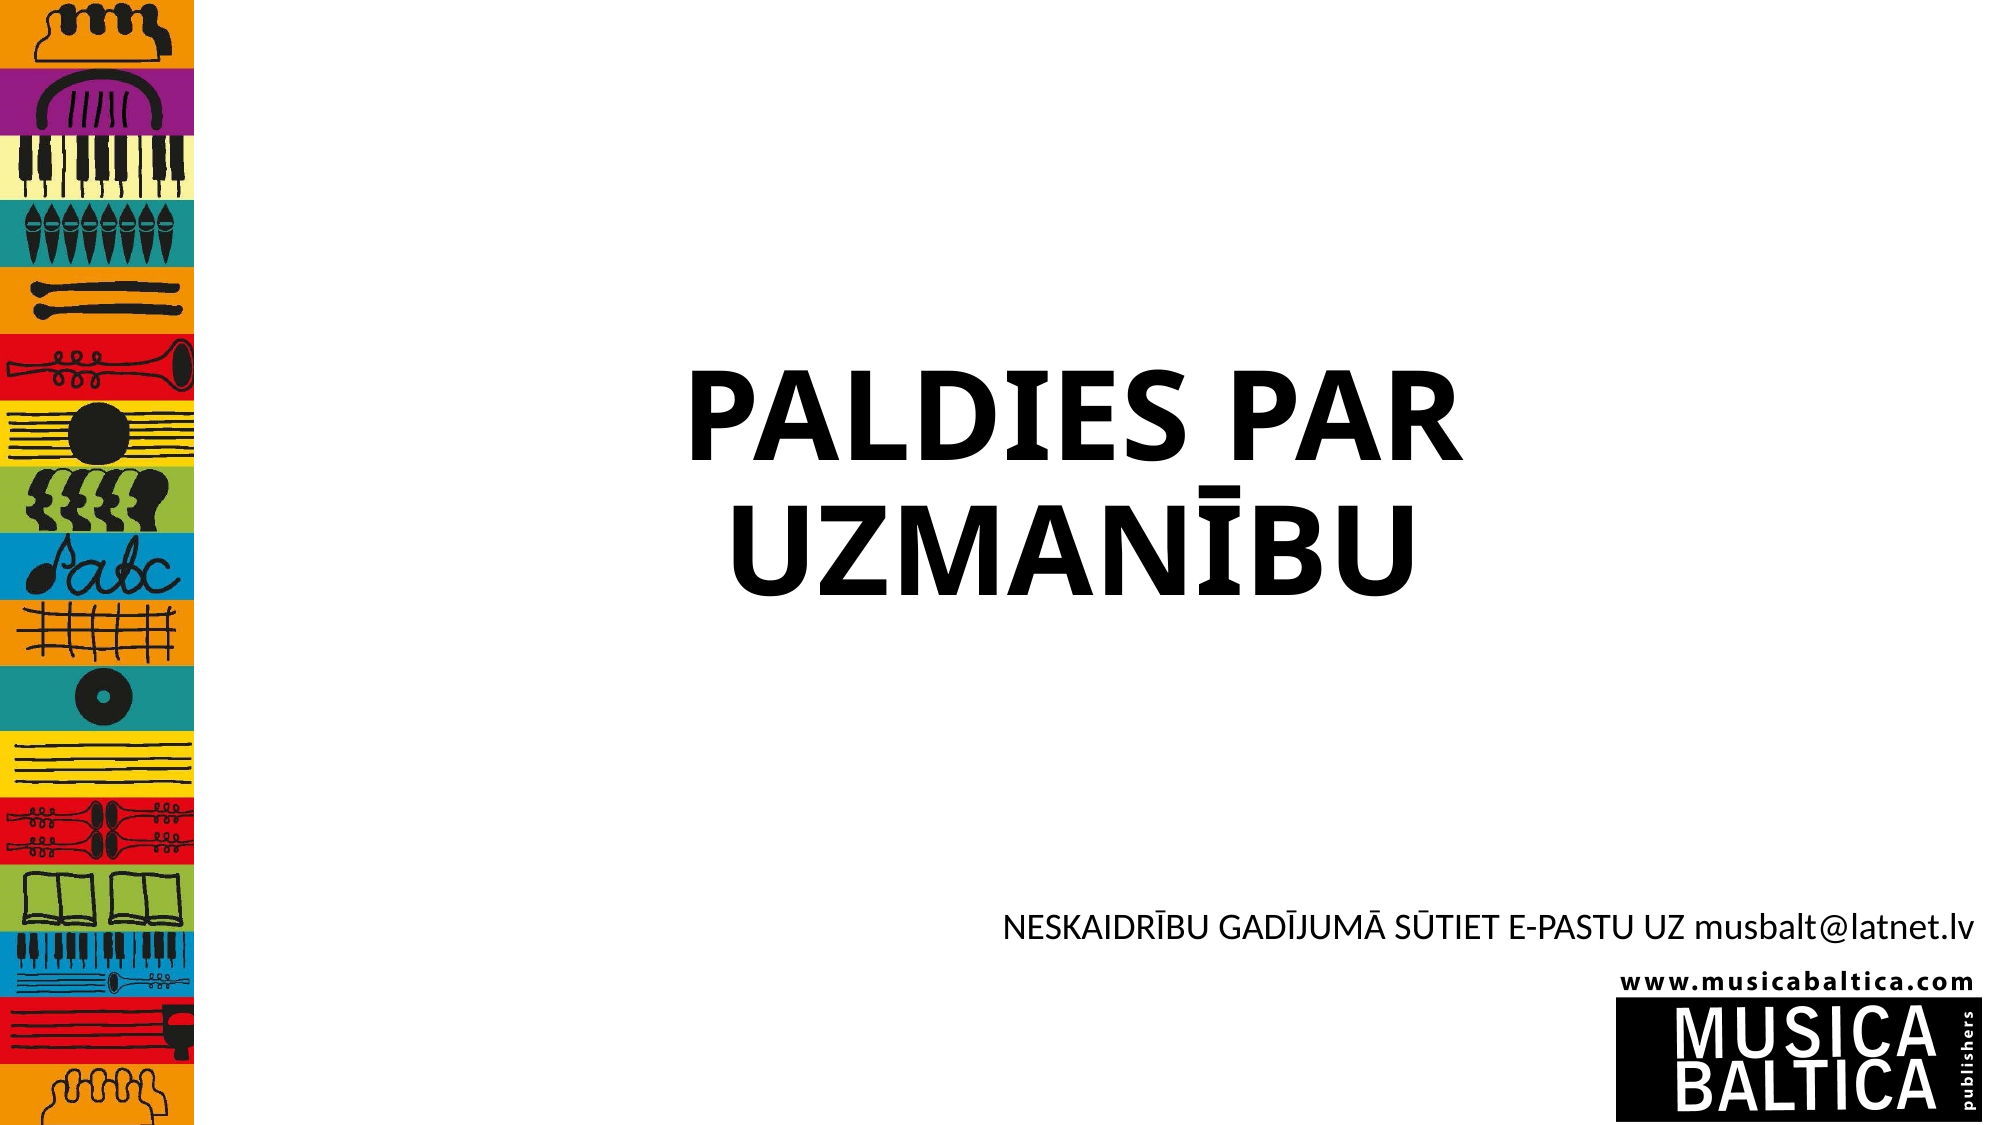

# PALDIES PAR UZMANĪBU
NESKAIDRĪBU GADĪJUMĀ SŪTIET E-PASTU UZ musbalt@latnet.lv